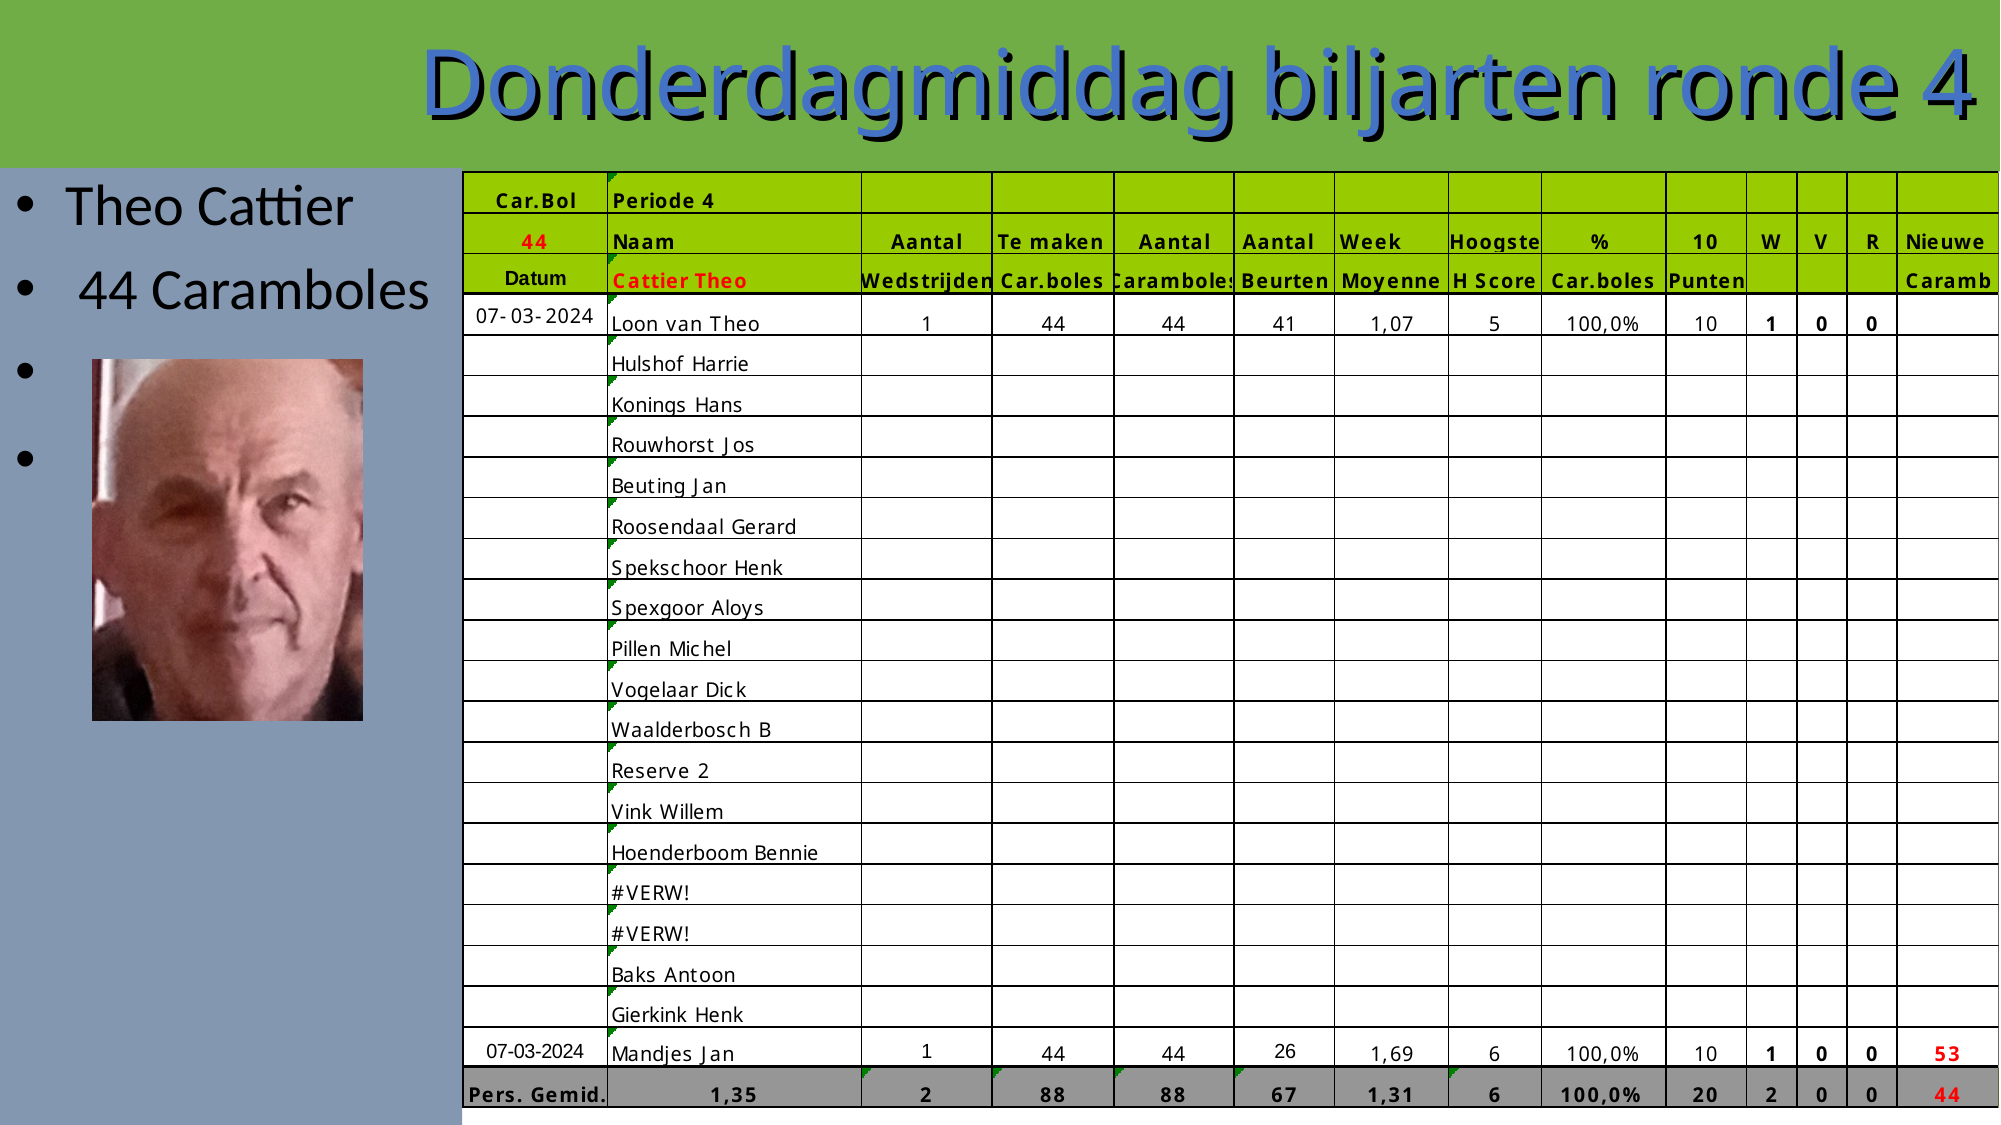

# Donderdagmiddag biljarten ronde 4
 Theo Cattier
 44 Caramboles